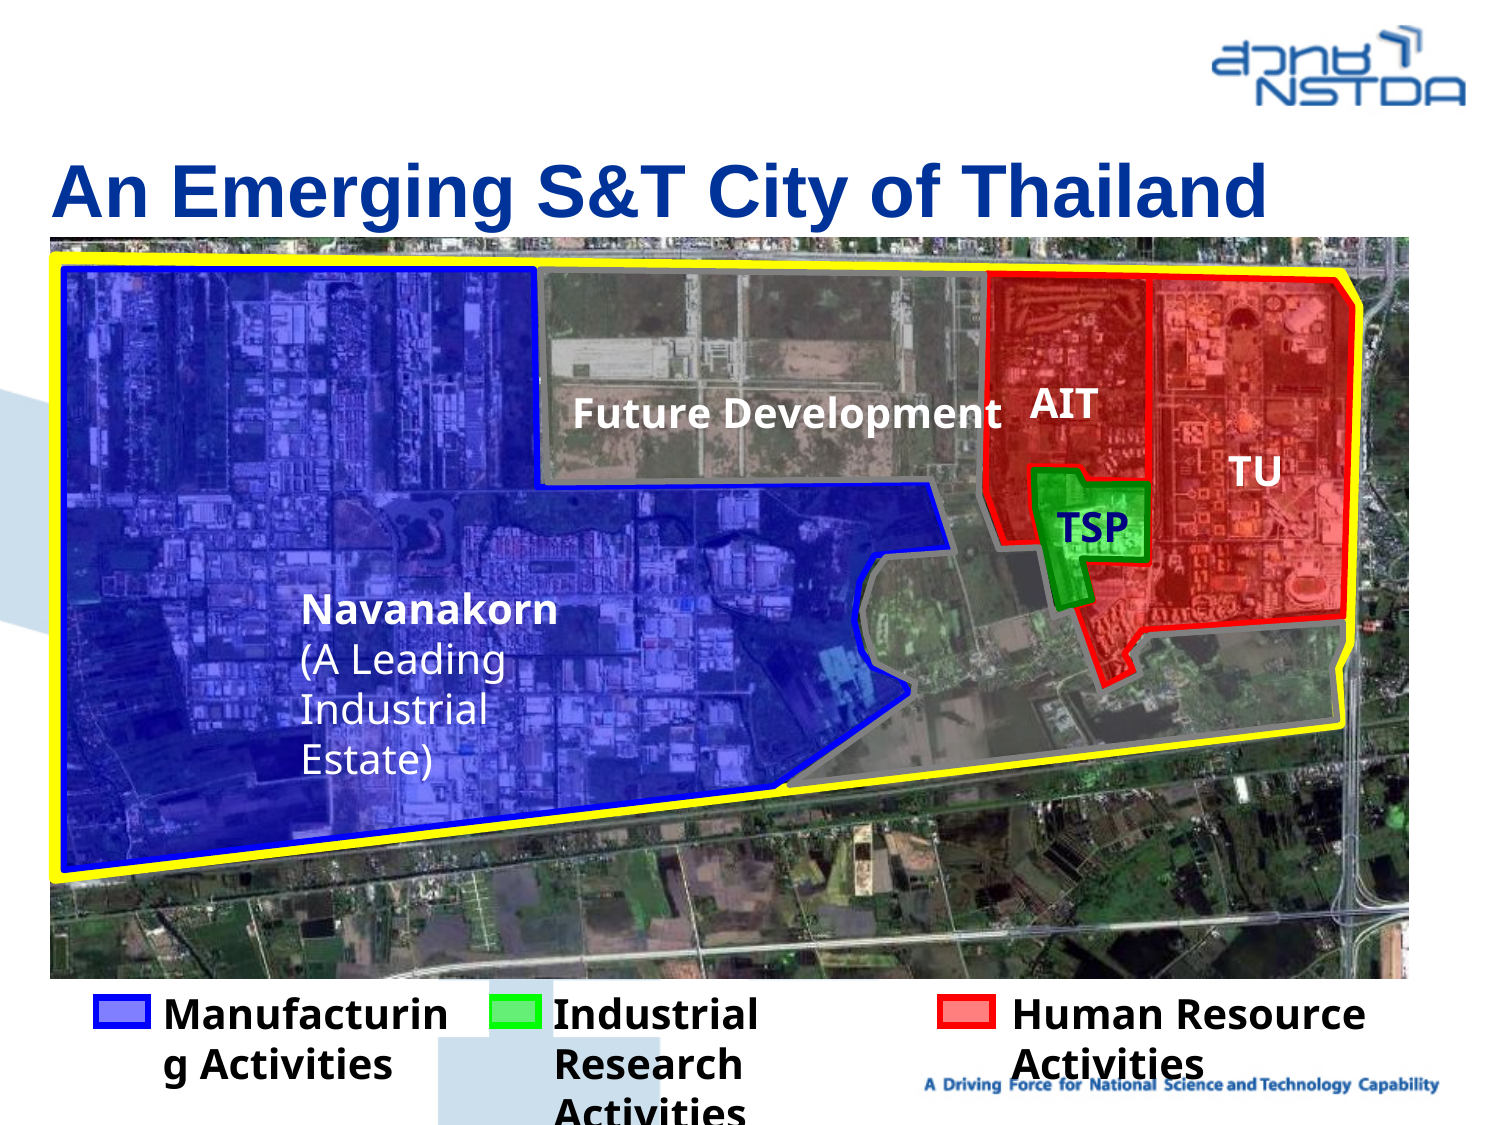

An Emerging S&T City of Thailand
AIT
Future Development
TU
TSP
Navanakorn
(A Leading Industrial Estate)‏
Manufacturing Activities
Industrial Research Activities
Human Resource Activities